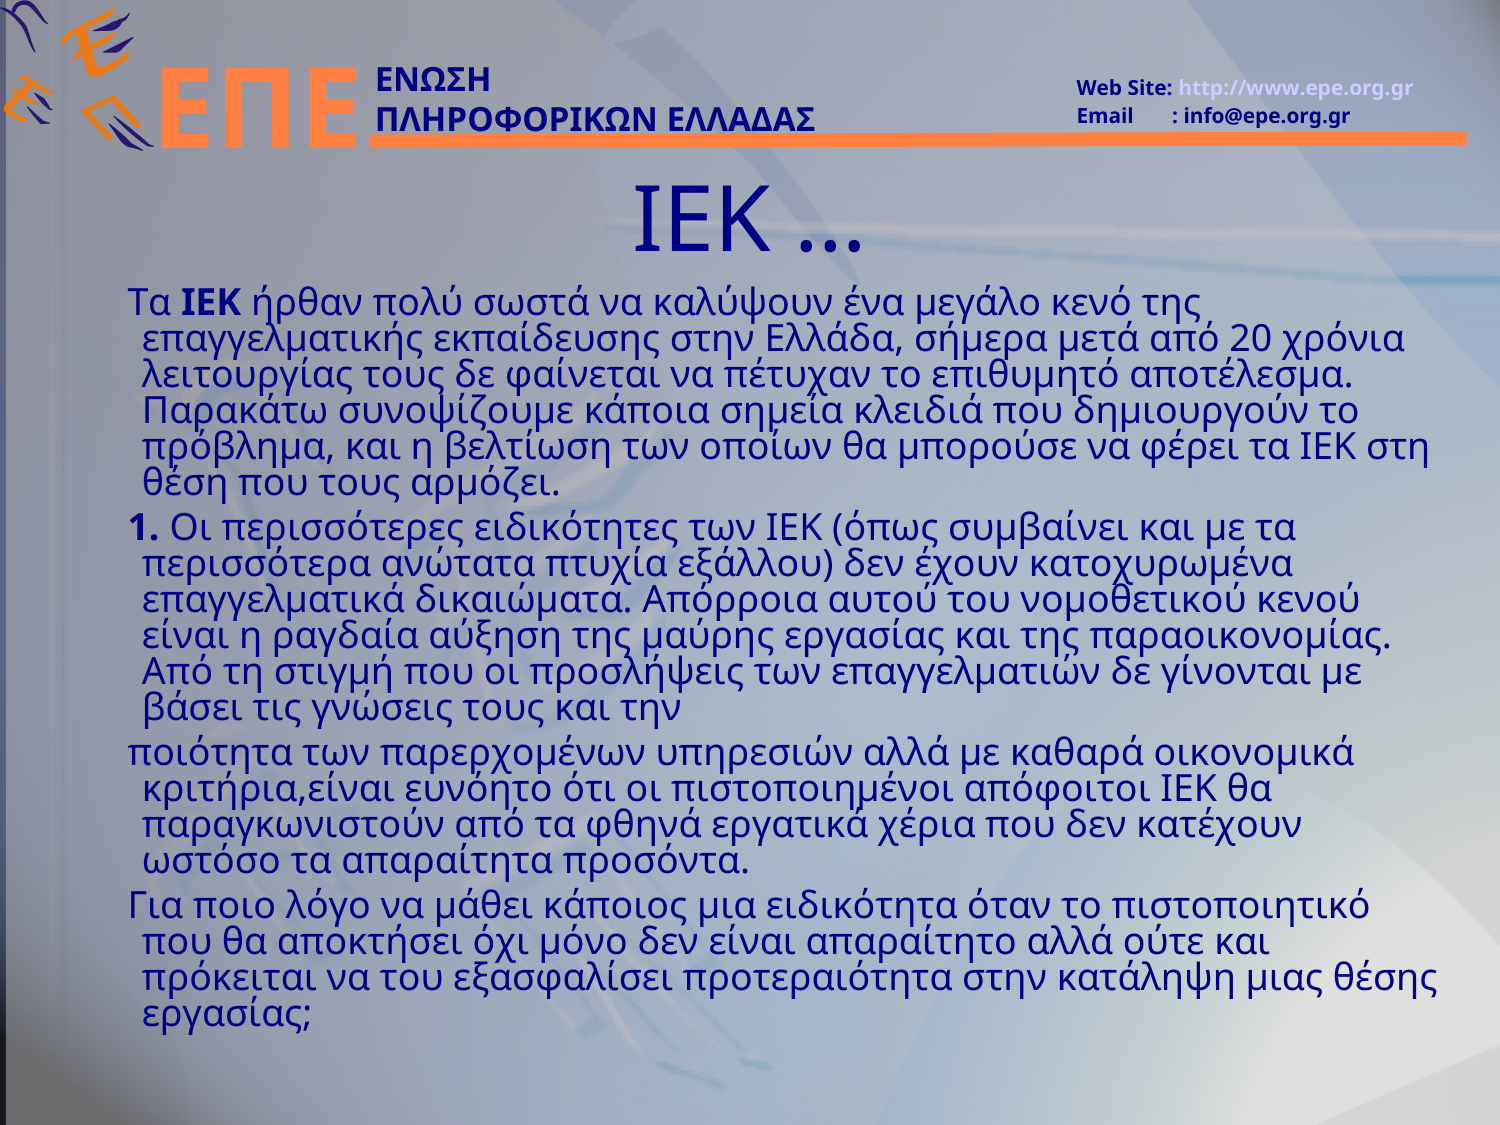

# ΙΕΚ …
Τα ΙΕΚ ήρθαν πολύ σωστά να καλύψουν ένα μεγάλο κενό της επαγγελματικής εκπαίδευσης στην Ελλάδα, σήμερα μετά από 20 χρόνια λειτουργίας τους δε φαίνεται να πέτυχαν το επιθυμητό αποτέλεσμα. Παρακάτω συνοψίζουμε κάποια σημεία κλειδιά που δημιουργούν το πρόβλημα, και η βελτίωση των οποίων θα μπορούσε να φέρει τα ΙΕΚ στη θέση που τους αρμόζει.
1. Οι περισσότερες ειδικότητες των ΙΕΚ (όπως συμβαίνει και με τα περισσότερα ανώτατα πτυχία εξάλλου) δεν έχουν κατοχυρωμένα επαγγελματικά δικαιώματα. Απόρροια αυτού του νομοθετικού κενού είναι η ραγδαία αύξηση της μαύρης εργασίας και της παραοικονομίας. Από τη στιγμή που οι προσλήψεις των επαγγελματιών δε γίνονται με βάσει τις γνώσεις τους και την
ποιότητα των παρερχομένων υπηρεσιών αλλά με καθαρά οικονομικά κριτήρια,είναι ευνόητο ότι οι πιστοποιημένοι απόφοιτοι ΙΕΚ θα παραγκωνιστούν από τα φθηνά εργατικά χέρια που δεν κατέχουν ωστόσο τα απαραίτητα προσόντα.
Για ποιο λόγο να μάθει κάποιος μια ειδικότητα όταν το πιστοποιητικό που θα αποκτήσει όχι μόνο δεν είναι απαραίτητο αλλά ούτε και πρόκειται να του εξασφαλίσει προτεραιότητα στην κατάληψη μιας θέσης εργασίας;